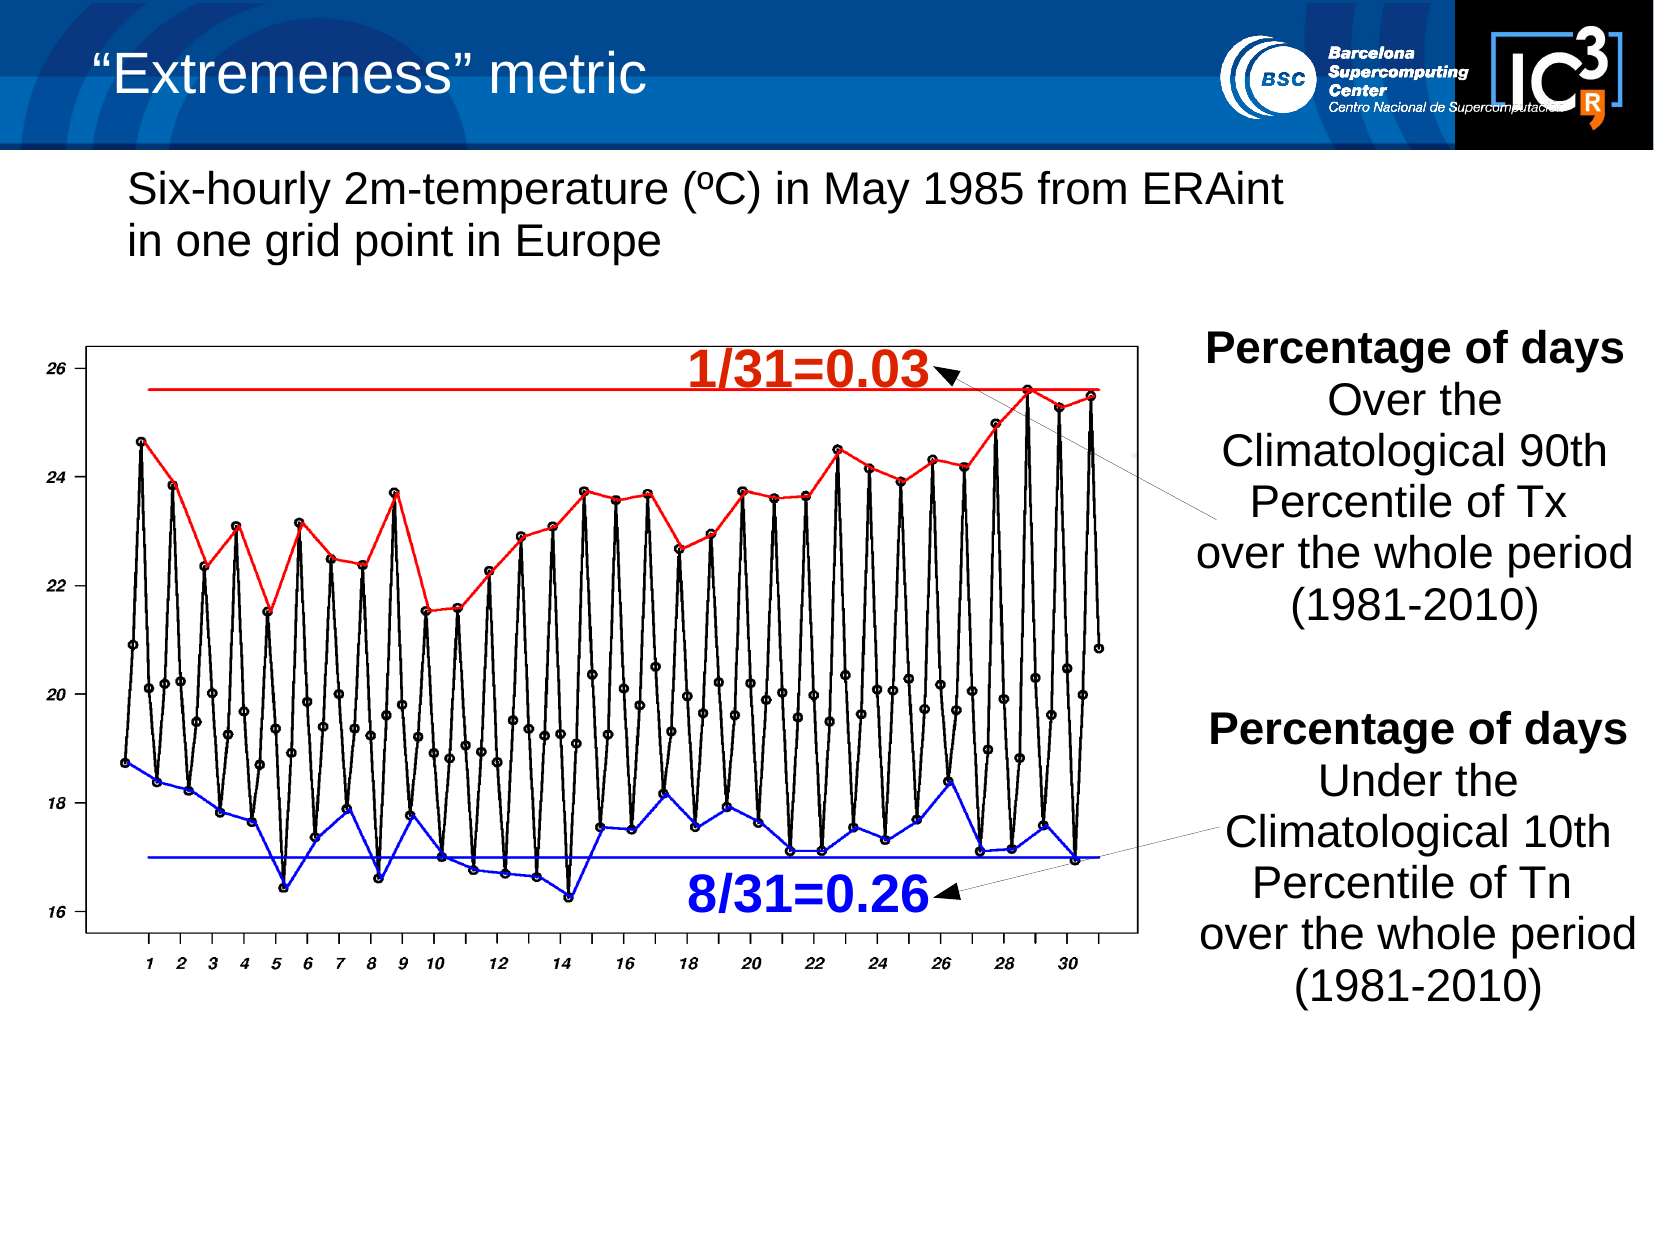

“Extremeness” metric
Six-hourly 2m-temperature (ºC) in May 1985 from ERAint
in one grid point in Europe
Percentage of days
Over the
Climatological 90th
Percentile of Tx
over the whole period
(1981-2010)
1/31=0.03
Percentage of days
Under the
Climatological 10th
Percentile of Tn
over the whole period
(1981-2010)
8/31=0.26